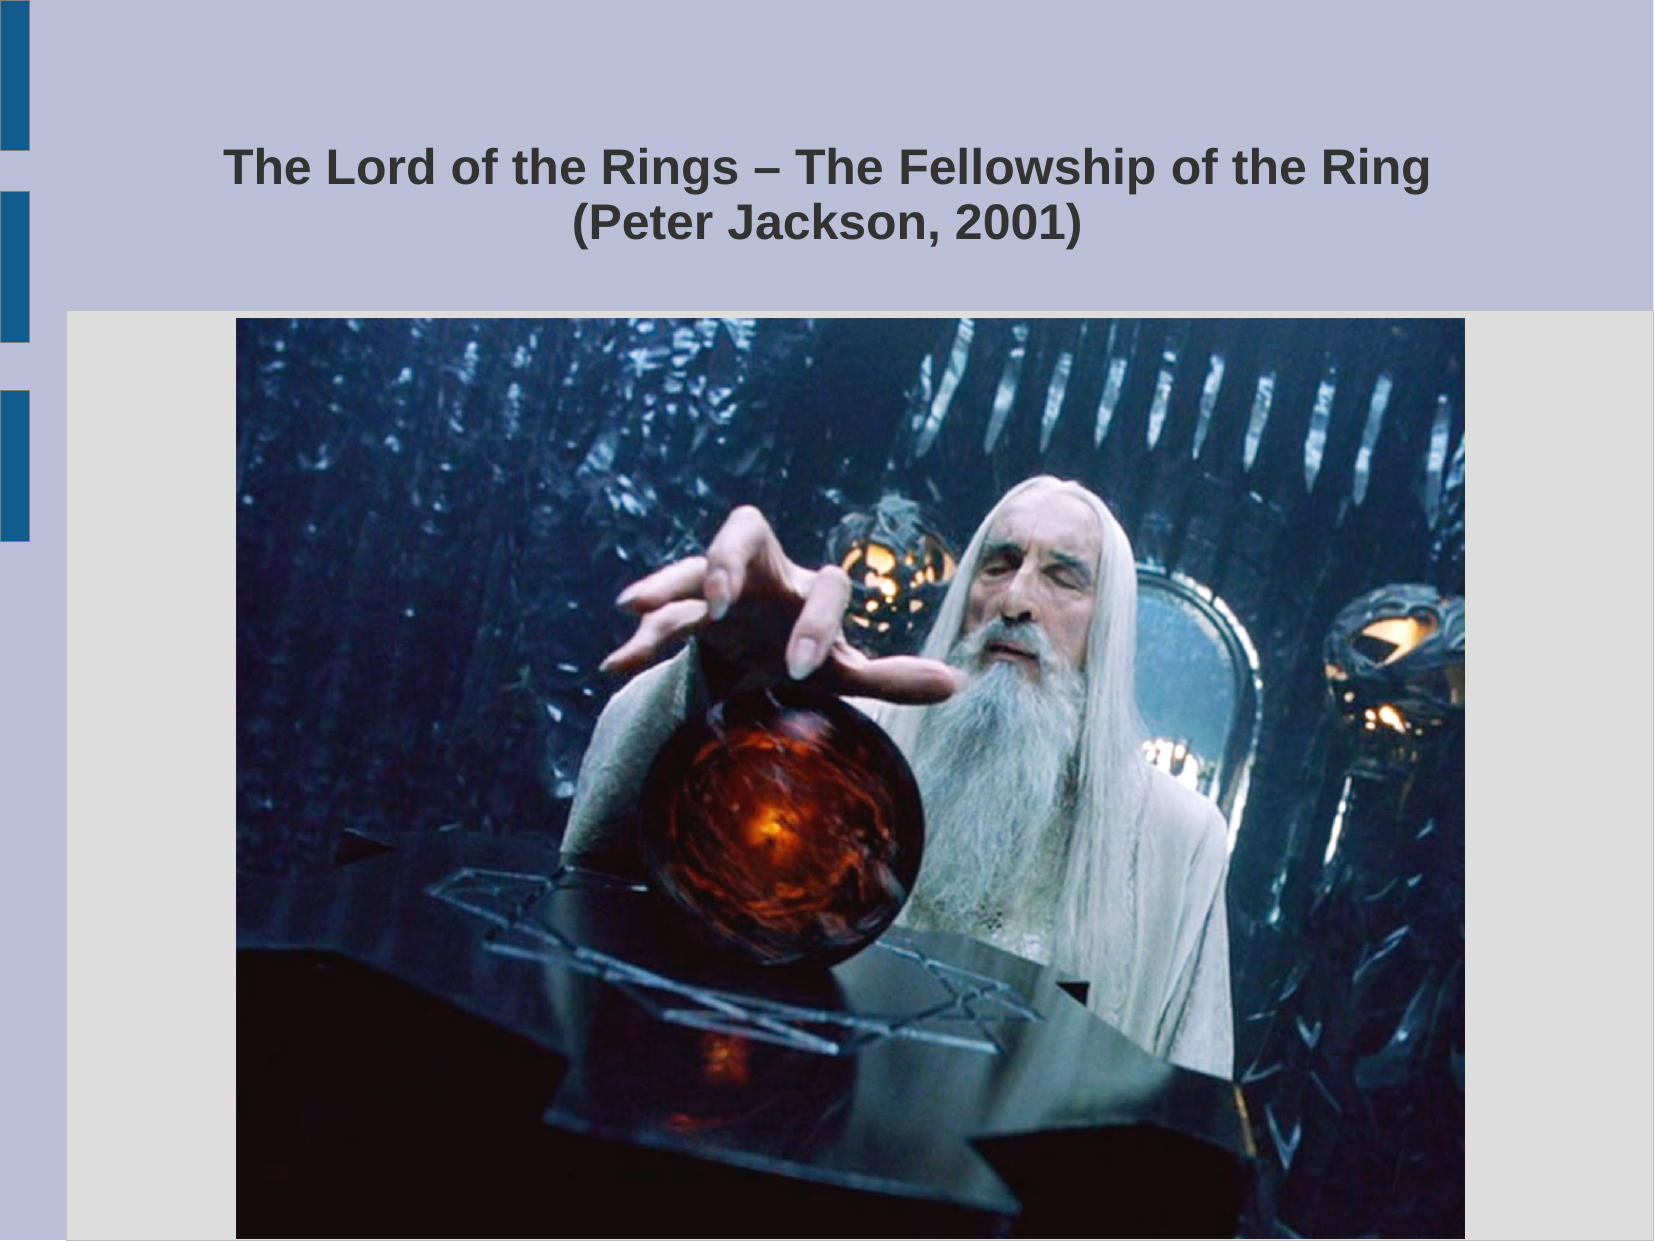

# The Lord of the Rings – The Fellowship of the Ring (Peter Jackson, 2001)